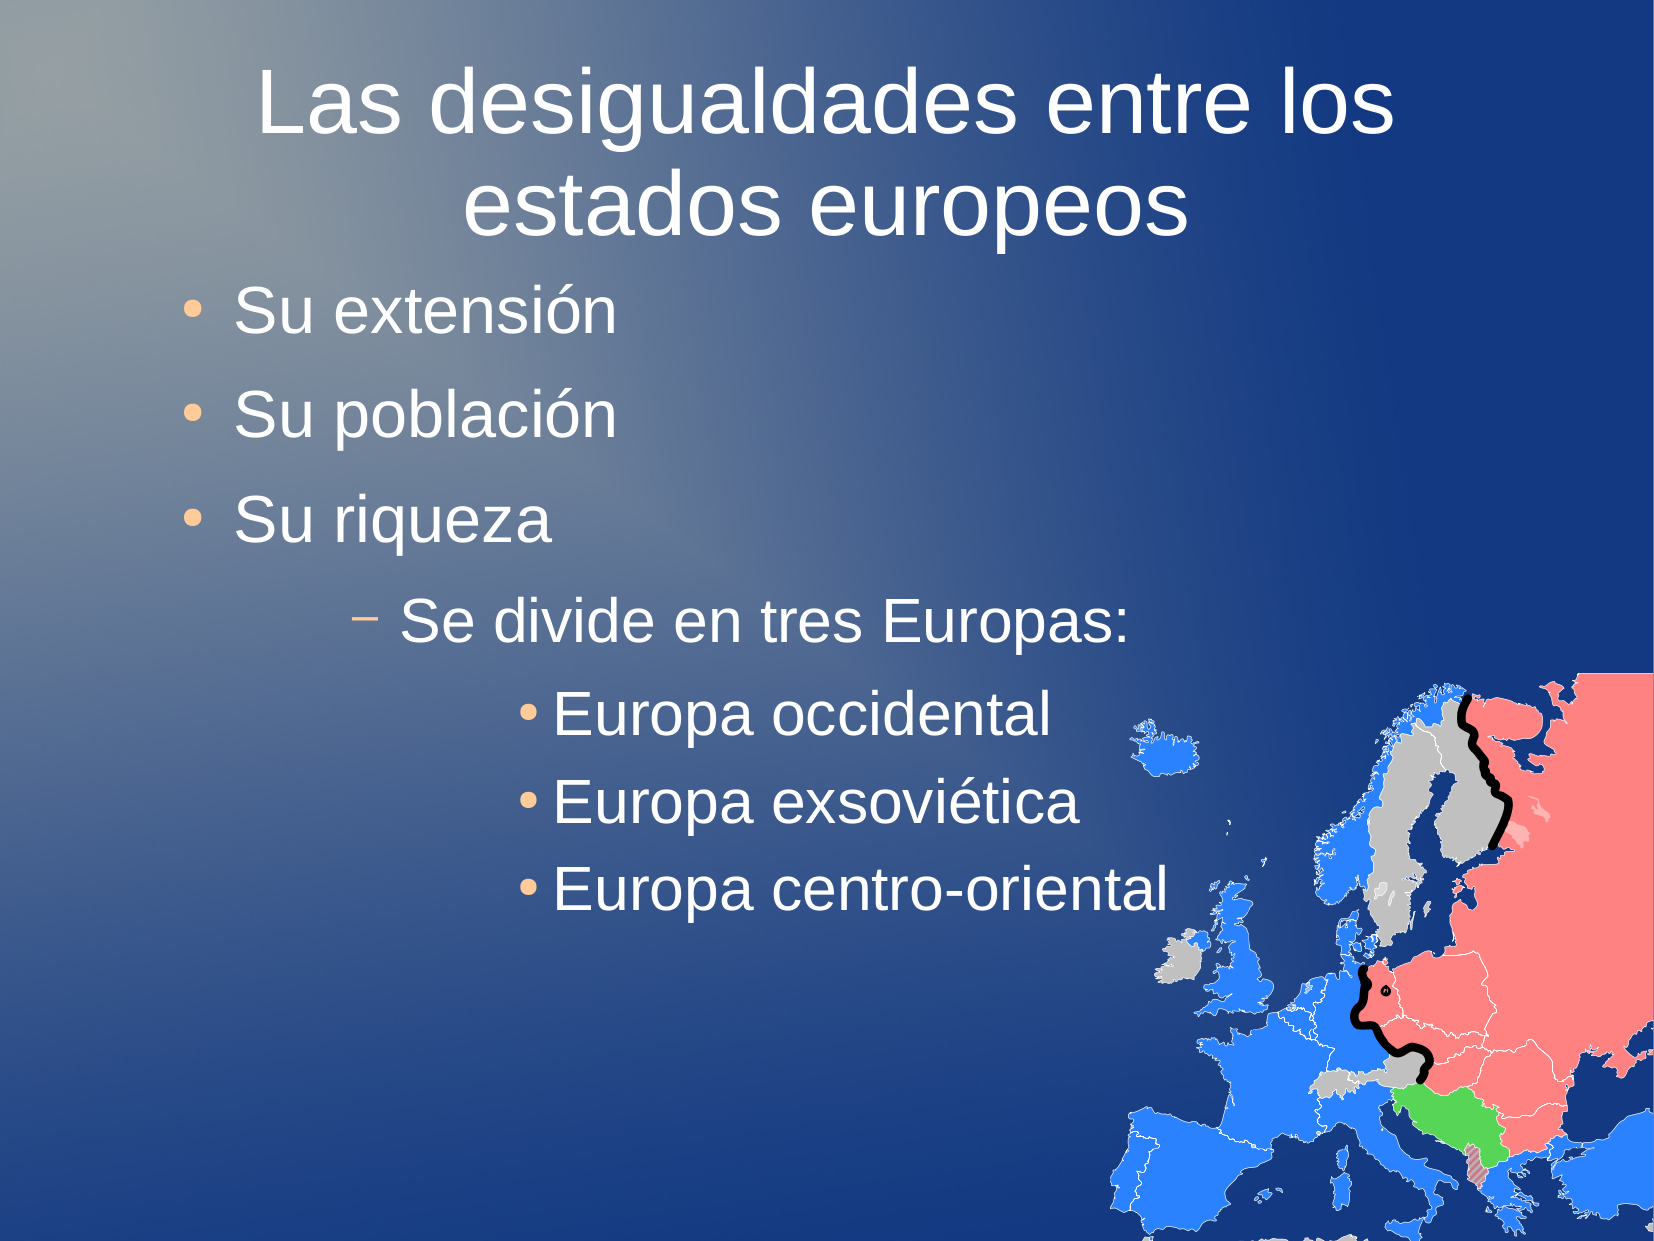

# Las desigualdades entre los estados europeos
Su extensión
Su población
Su riqueza
Se divide en tres Europas:
Europa occidental
Europa exsoviética
Europa centro-oriental